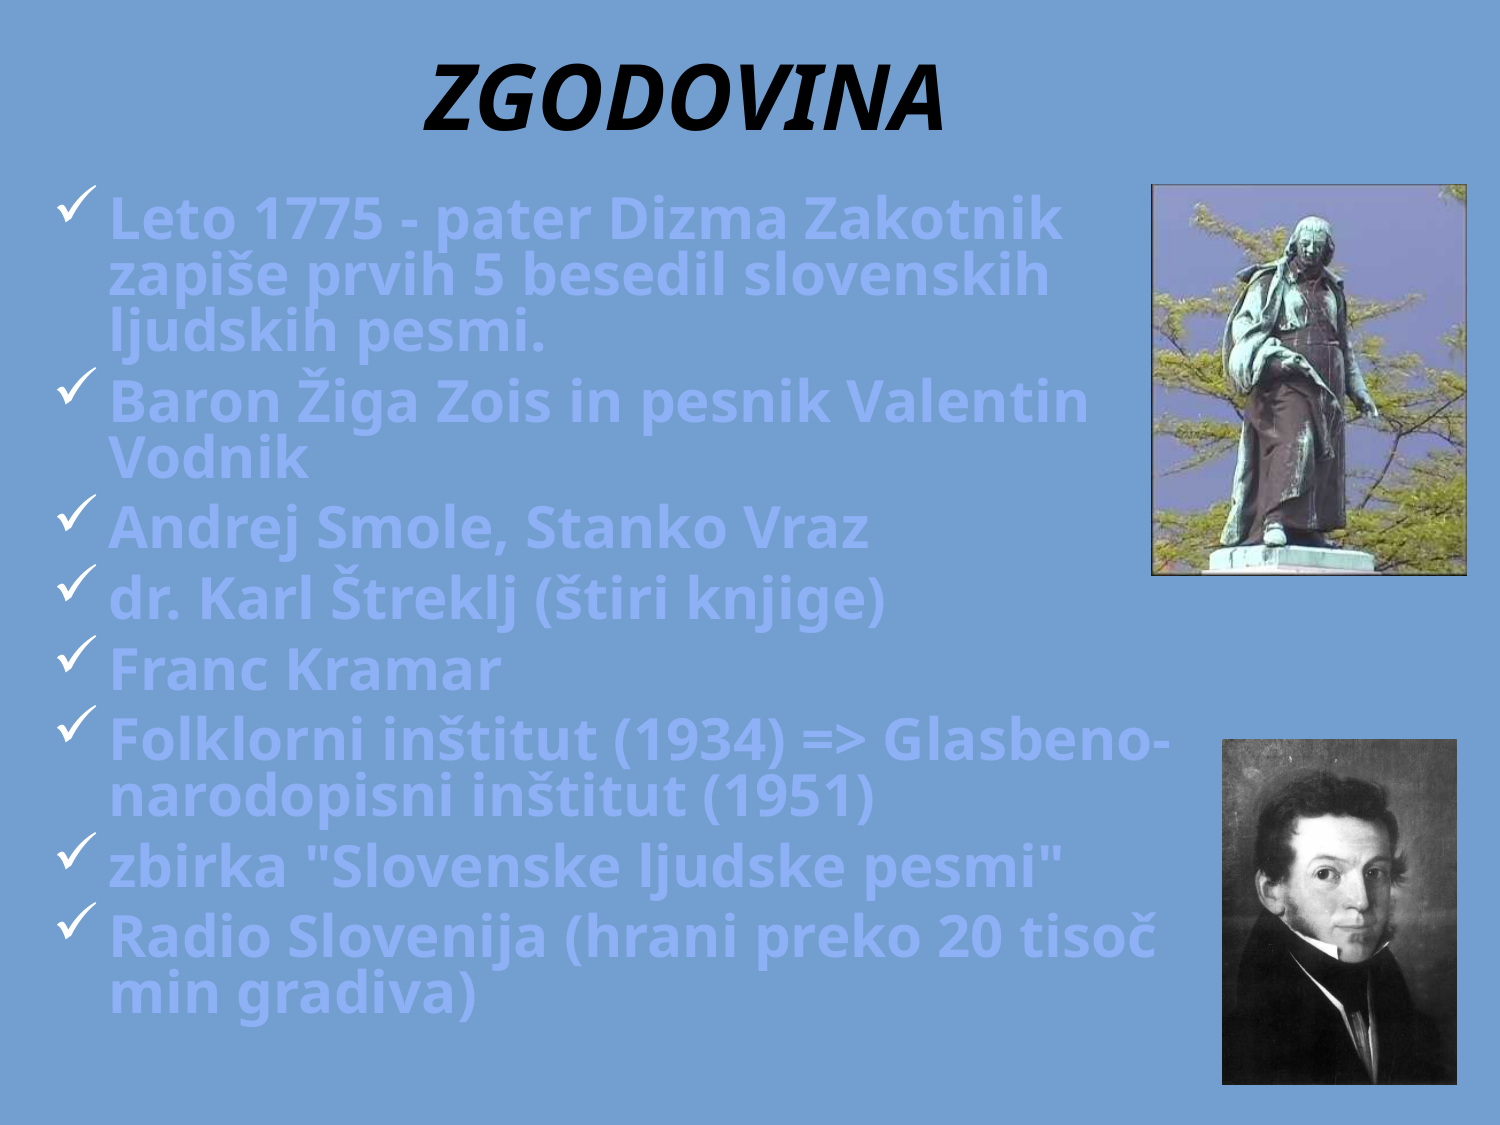

# ZGODOVINA
Leto 1775 - pater Dizma Zakotnik zapiše prvih 5 besedil slovenskih ljudskih pesmi.
Baron Žiga Zois in pesnik Valentin Vodnik
Andrej Smole, Stanko Vraz
dr. Karl Štreklj (štiri knjige)
Franc Kramar
Folklorni inštitut (1934) => Glasbeno-narodopisni inštitut (1951)
zbirka "Slovenske ljudske pesmi"
Radio Slovenija (hrani preko 20 tisoč min gradiva)